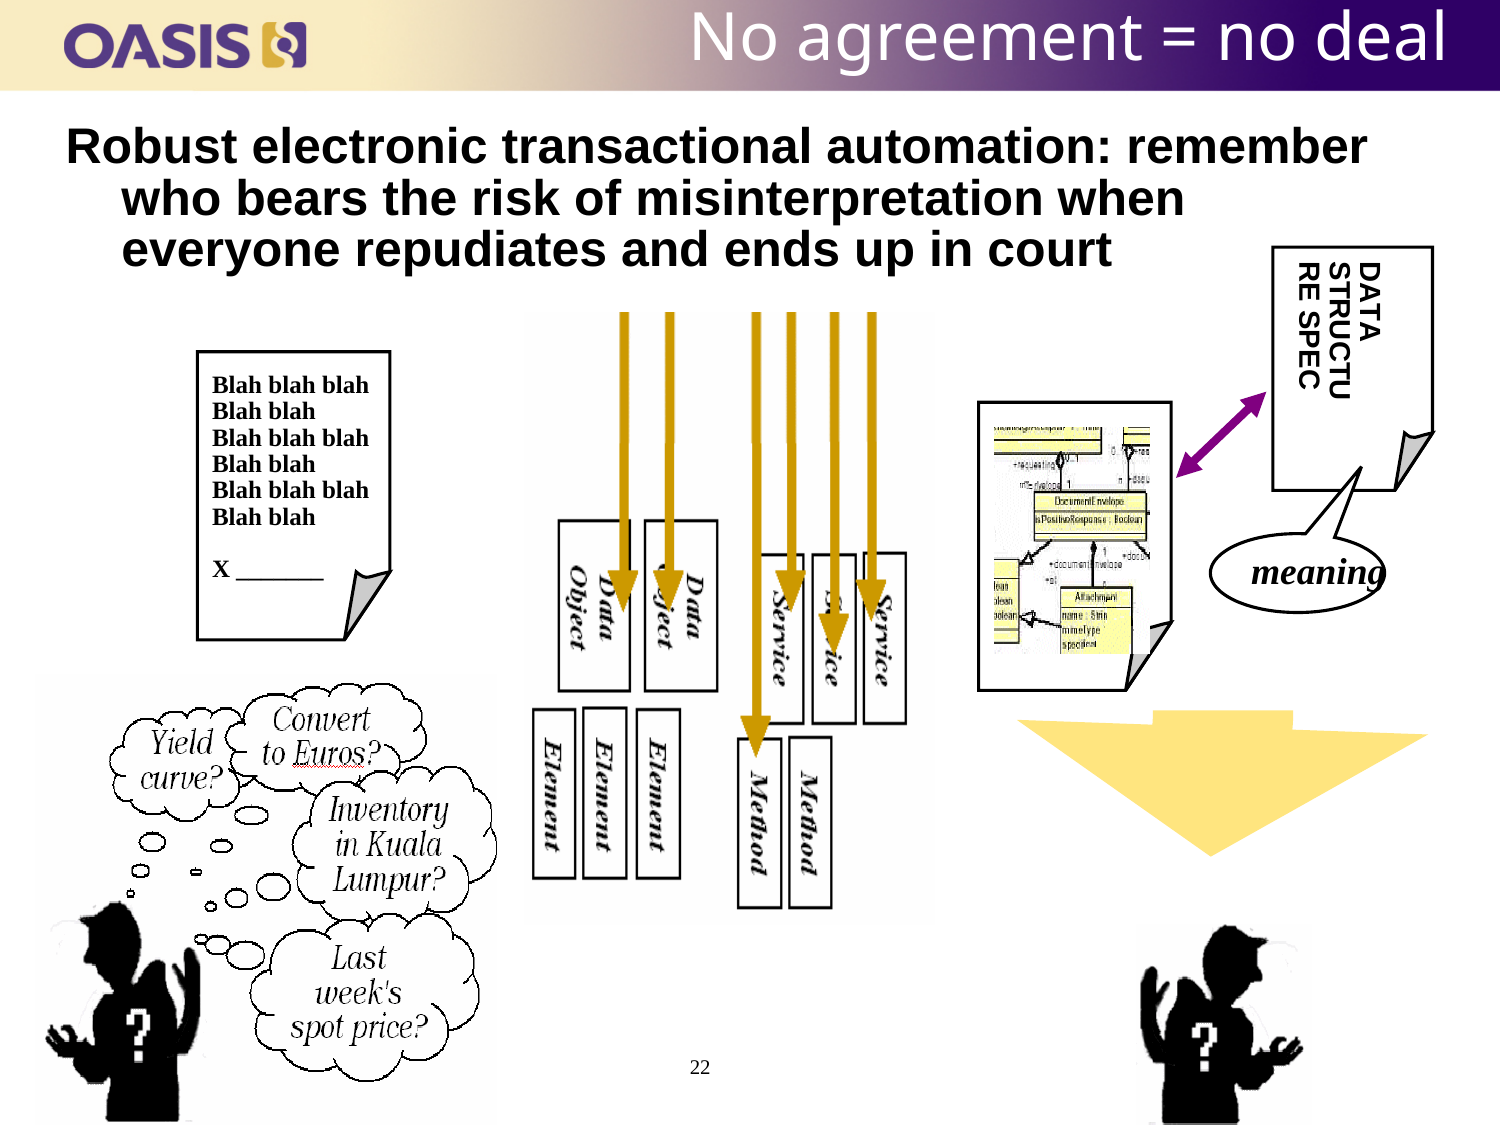

# No agreement = no deal
Robust electronic transactional automation: remember who bears the risk of misinterpretation when everyone repudiates and ends up in court
DATA STRUCTURE SPEC
Blah blah blah
Blah blah
Blah blah blah
Blah blah
Blah blah blah
Blah blah
X _______
meaning